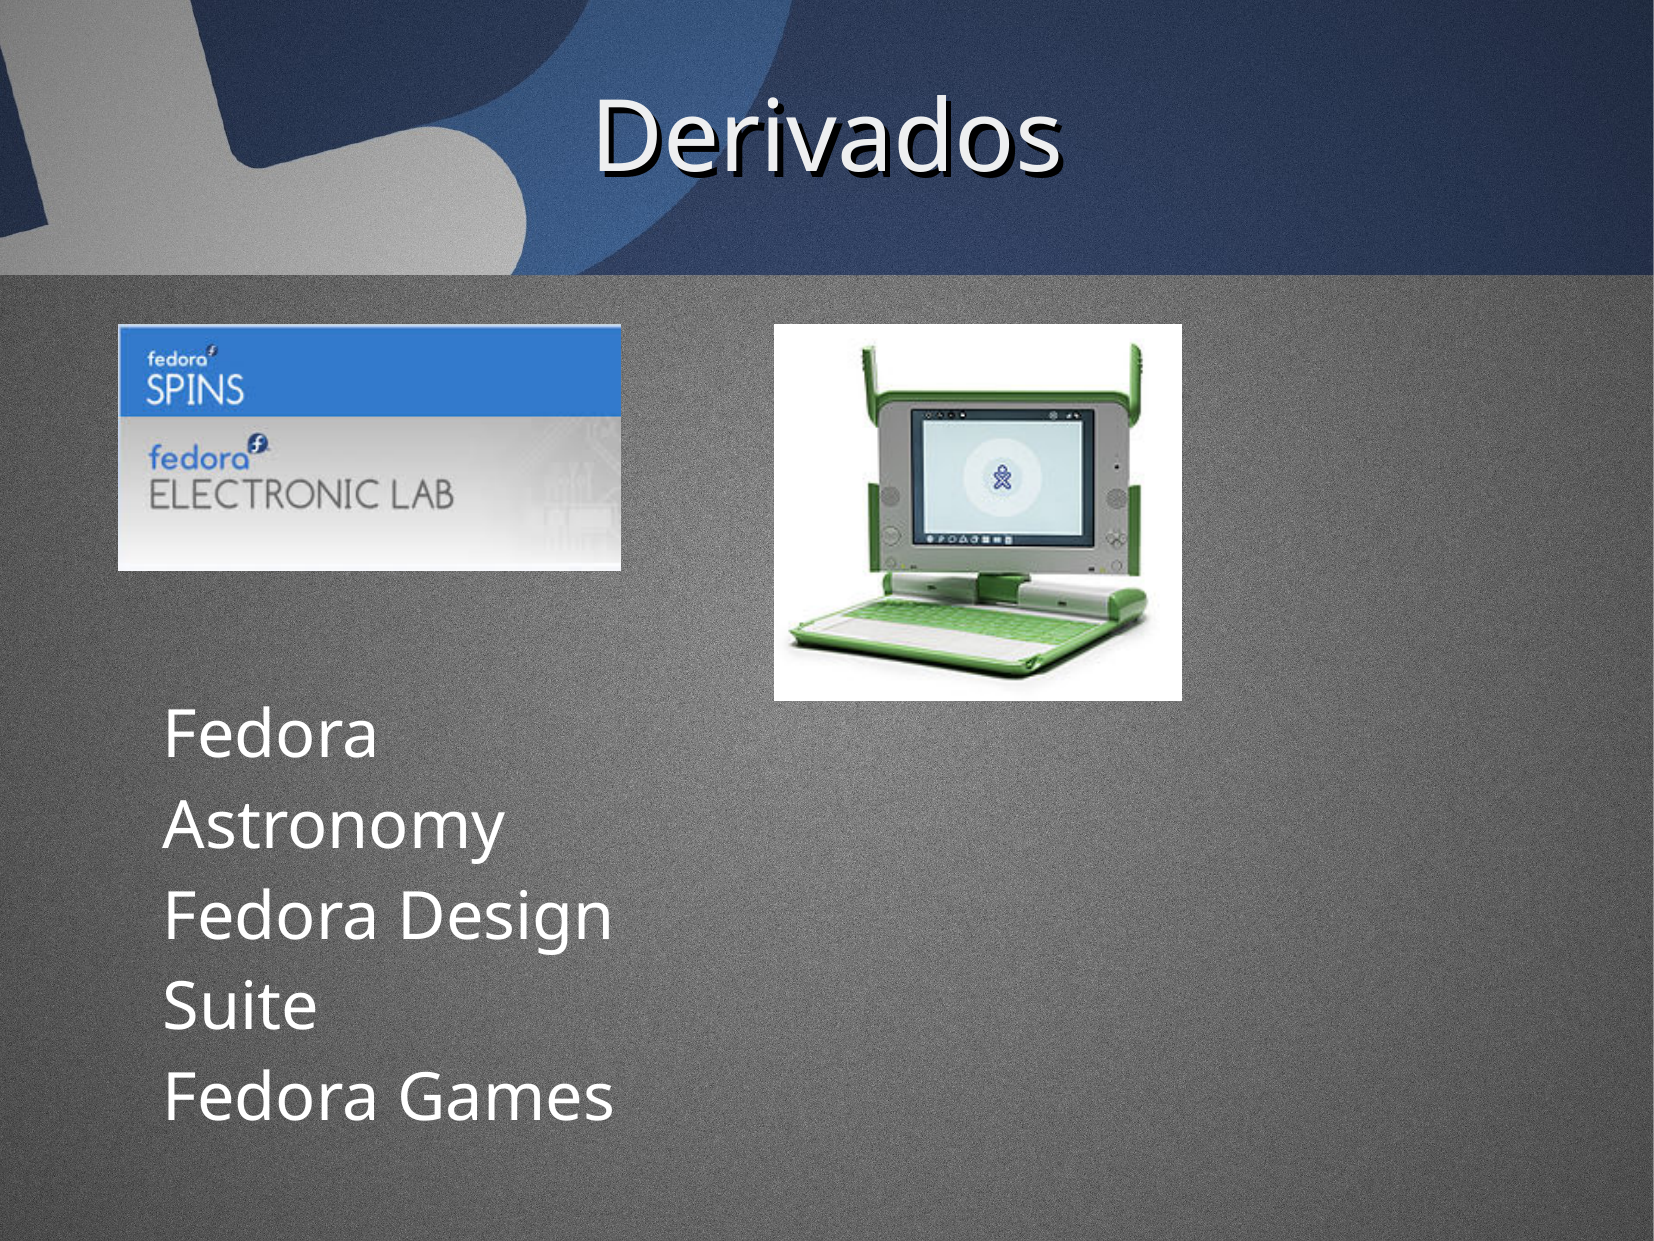

# Derivados
Fedora Astronomy
Fedora Design Suite
Fedora Games